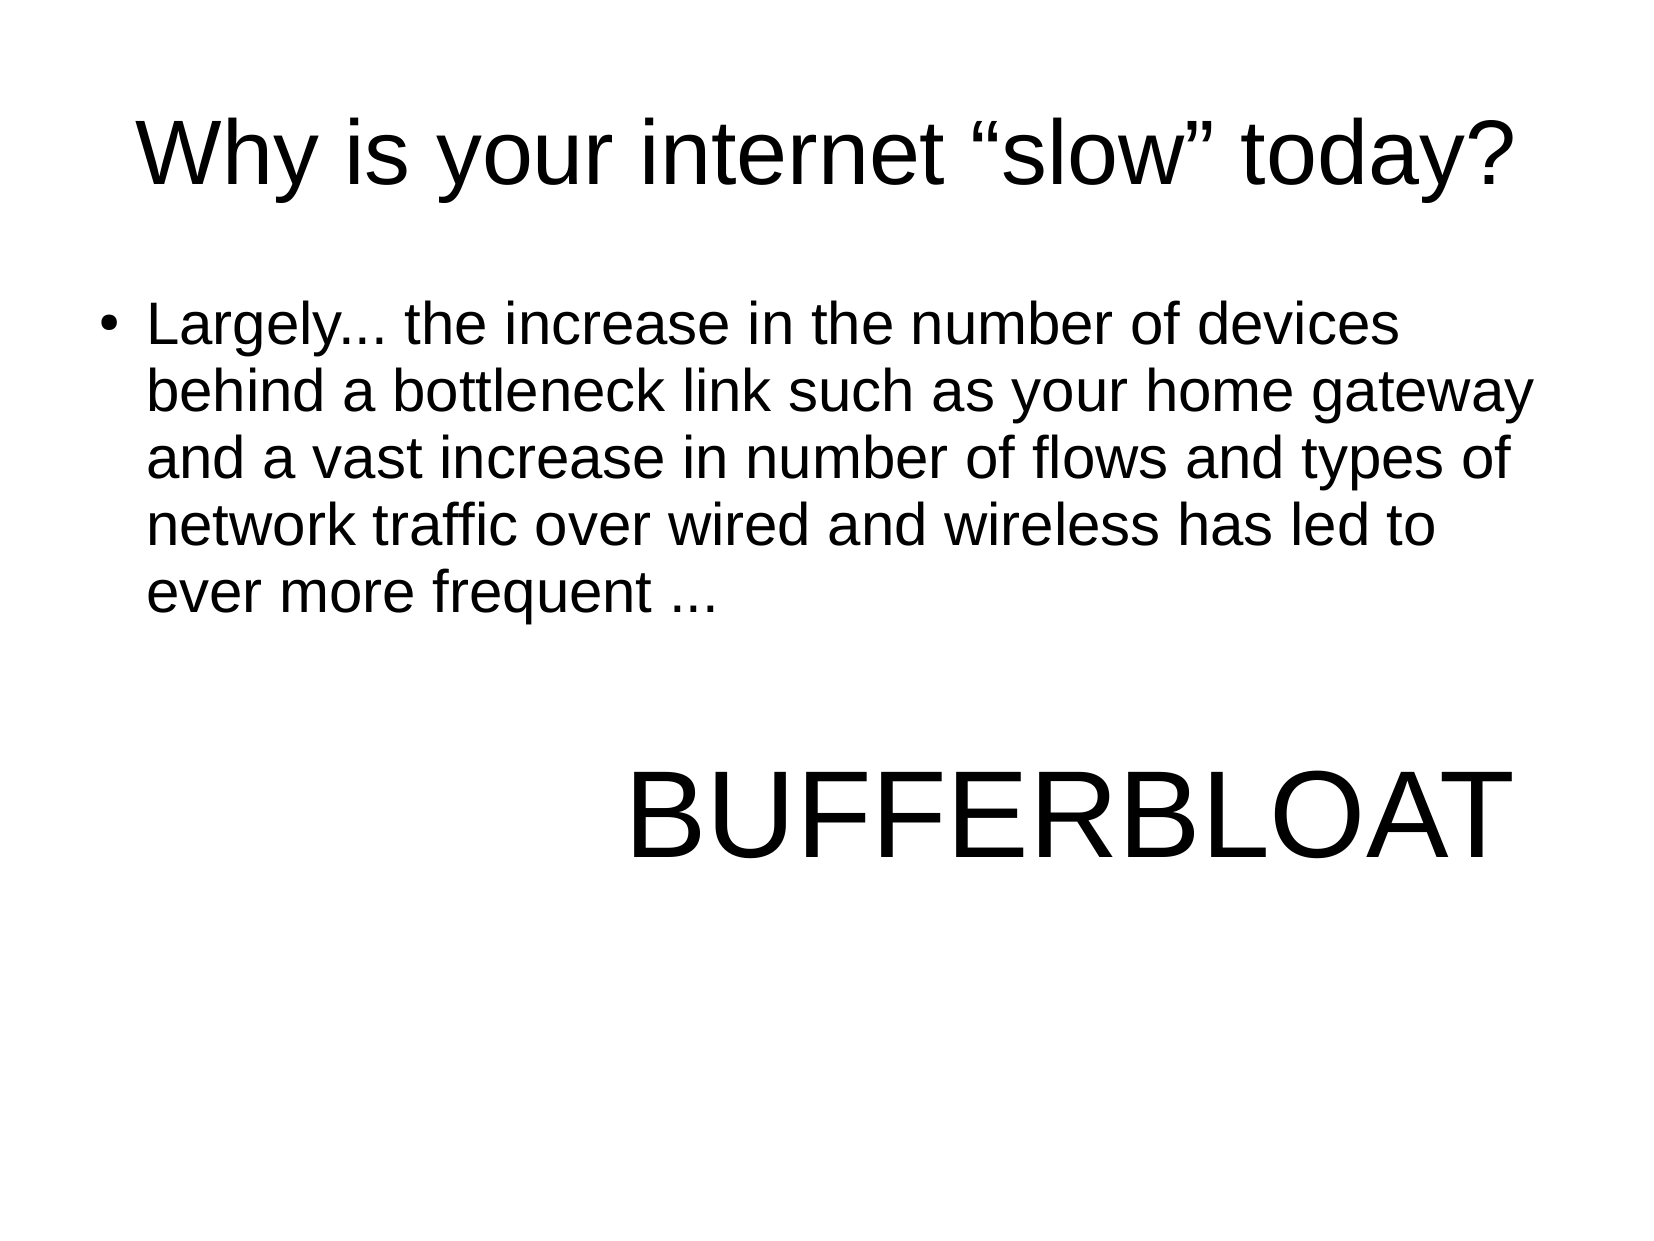

# Why is your internet “slow” today?
Largely... the increase in the number of devices behind a bottleneck link such as your home gateway and a vast increase in number of flows and types of network traffic over wired and wireless has led to ever more frequent ...
 BUFFERBLOAT